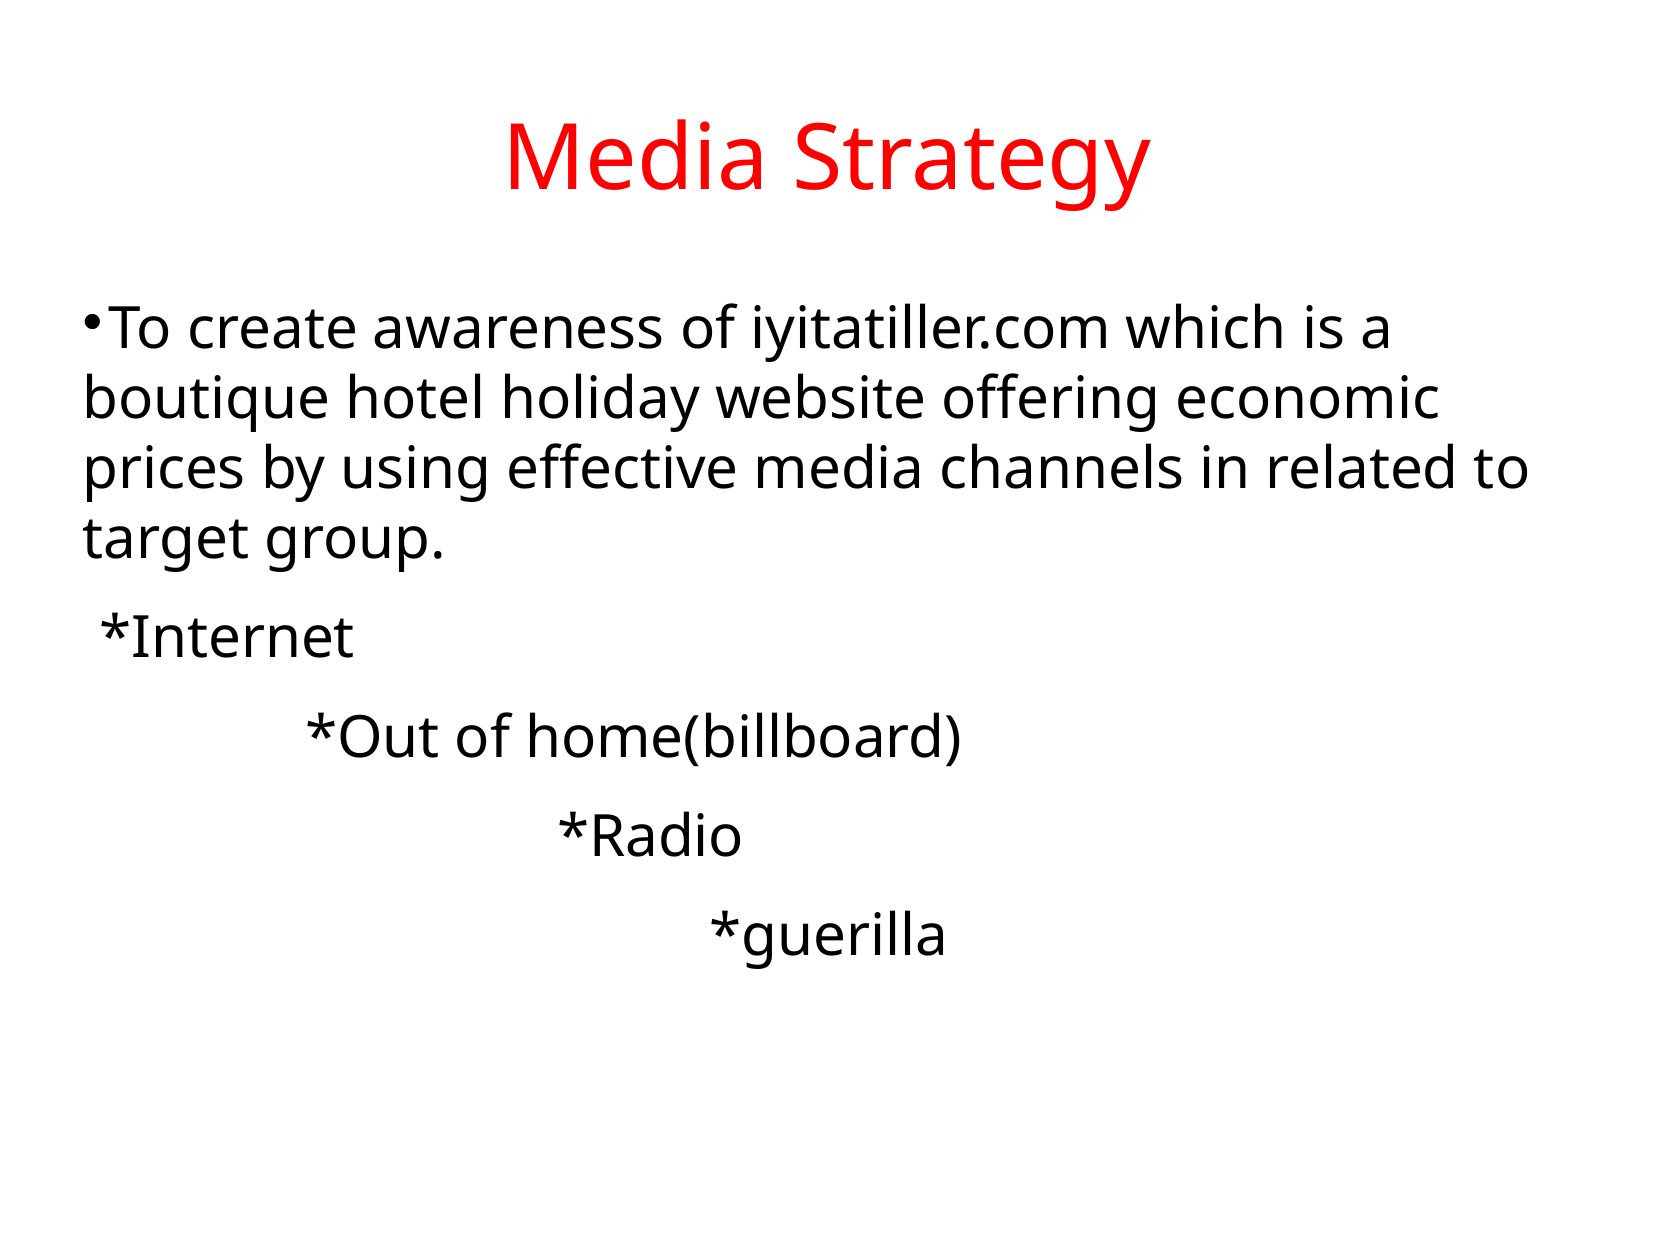

Media Strategy
To create awareness of iyitatiller.com which is a boutique hotel holiday website offering economic prices by using effective media channels in related to target group.
*Internet
	 *Out of home(billboard)
 *Radio
 *guerilla